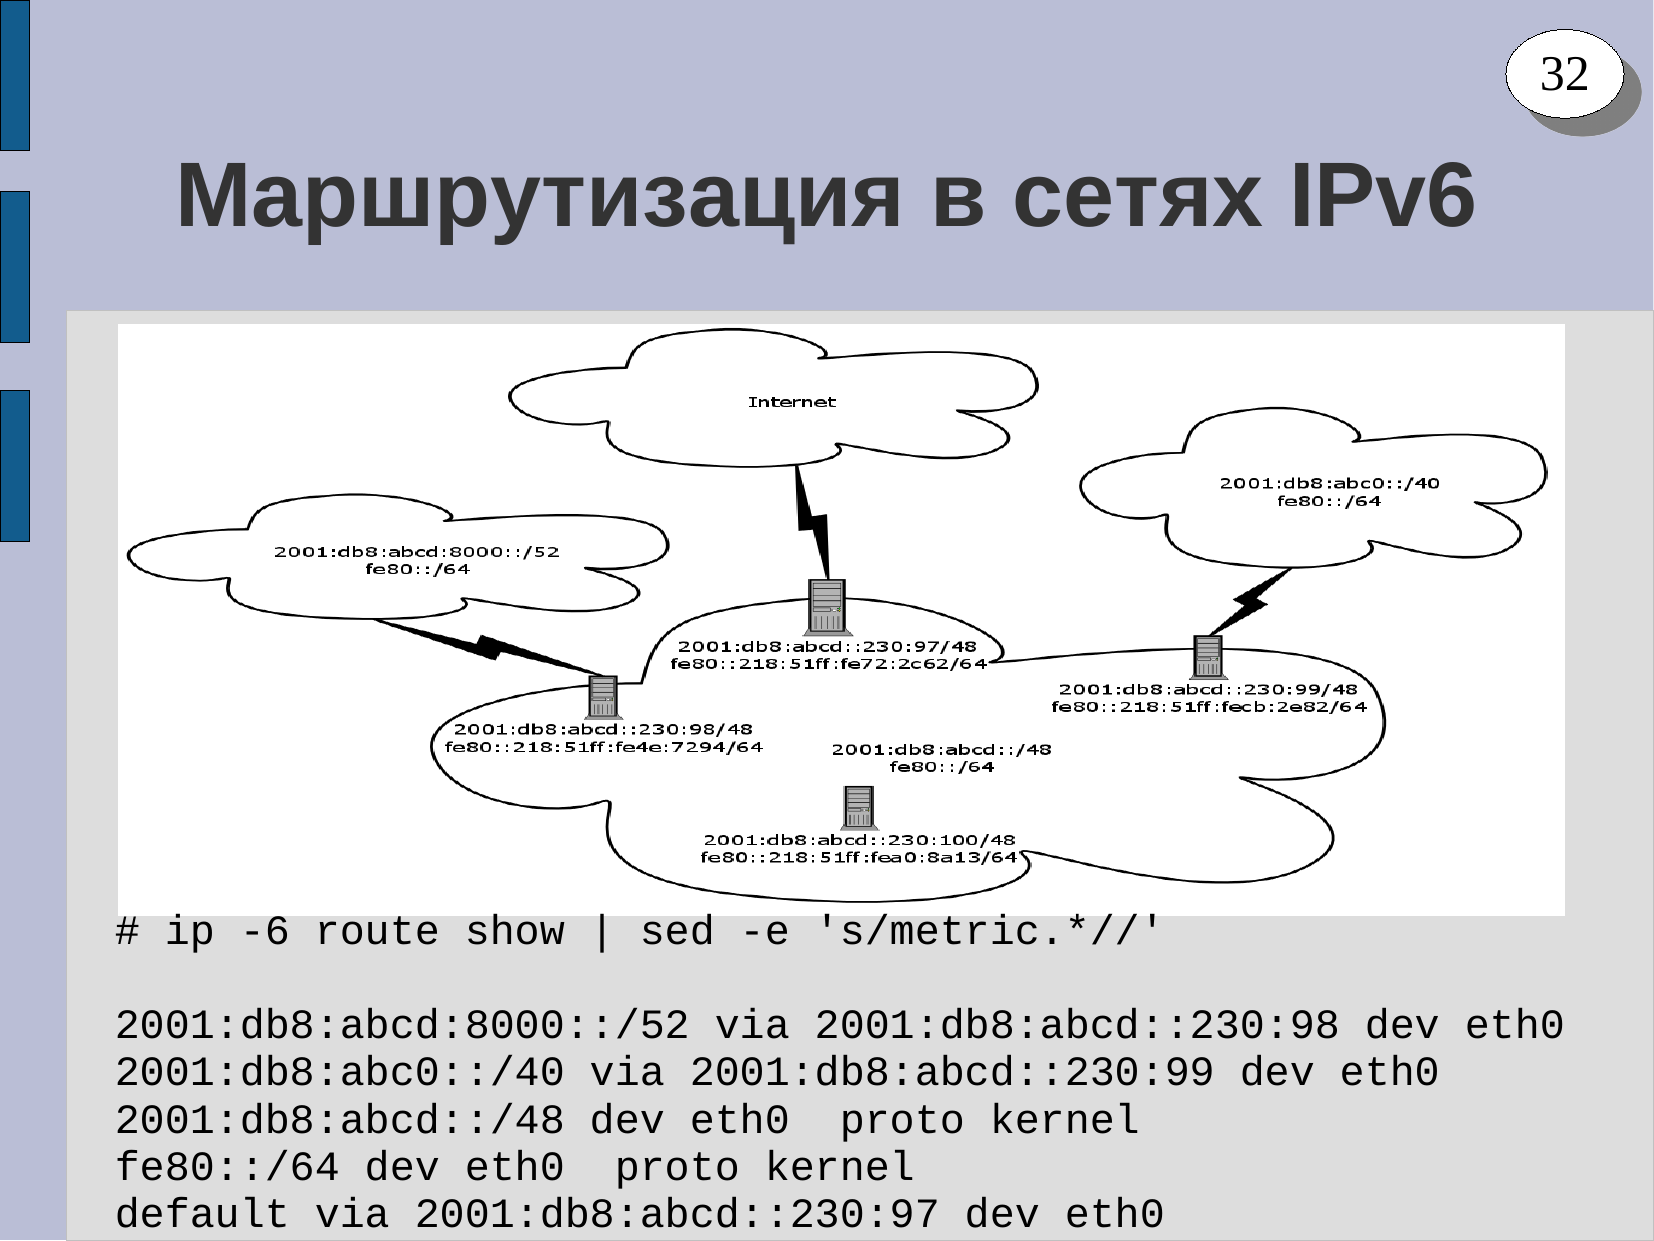

32
# Маршрутизация в сетях IPv6
# ip -6 route show | sed -e 's/metric.*//'
2001:db8:abcd:8000::/52 via 2001:db8:abcd::230:98 dev eth0
2001:db8:abc0::/40 via 2001:db8:abcd::230:99 dev eth0
2001:db8:abcd::/48 dev eth0 proto kernel
fe80::/64 dev eth0 proto kernel
default via 2001:db8:abcd::230:97 dev eth0